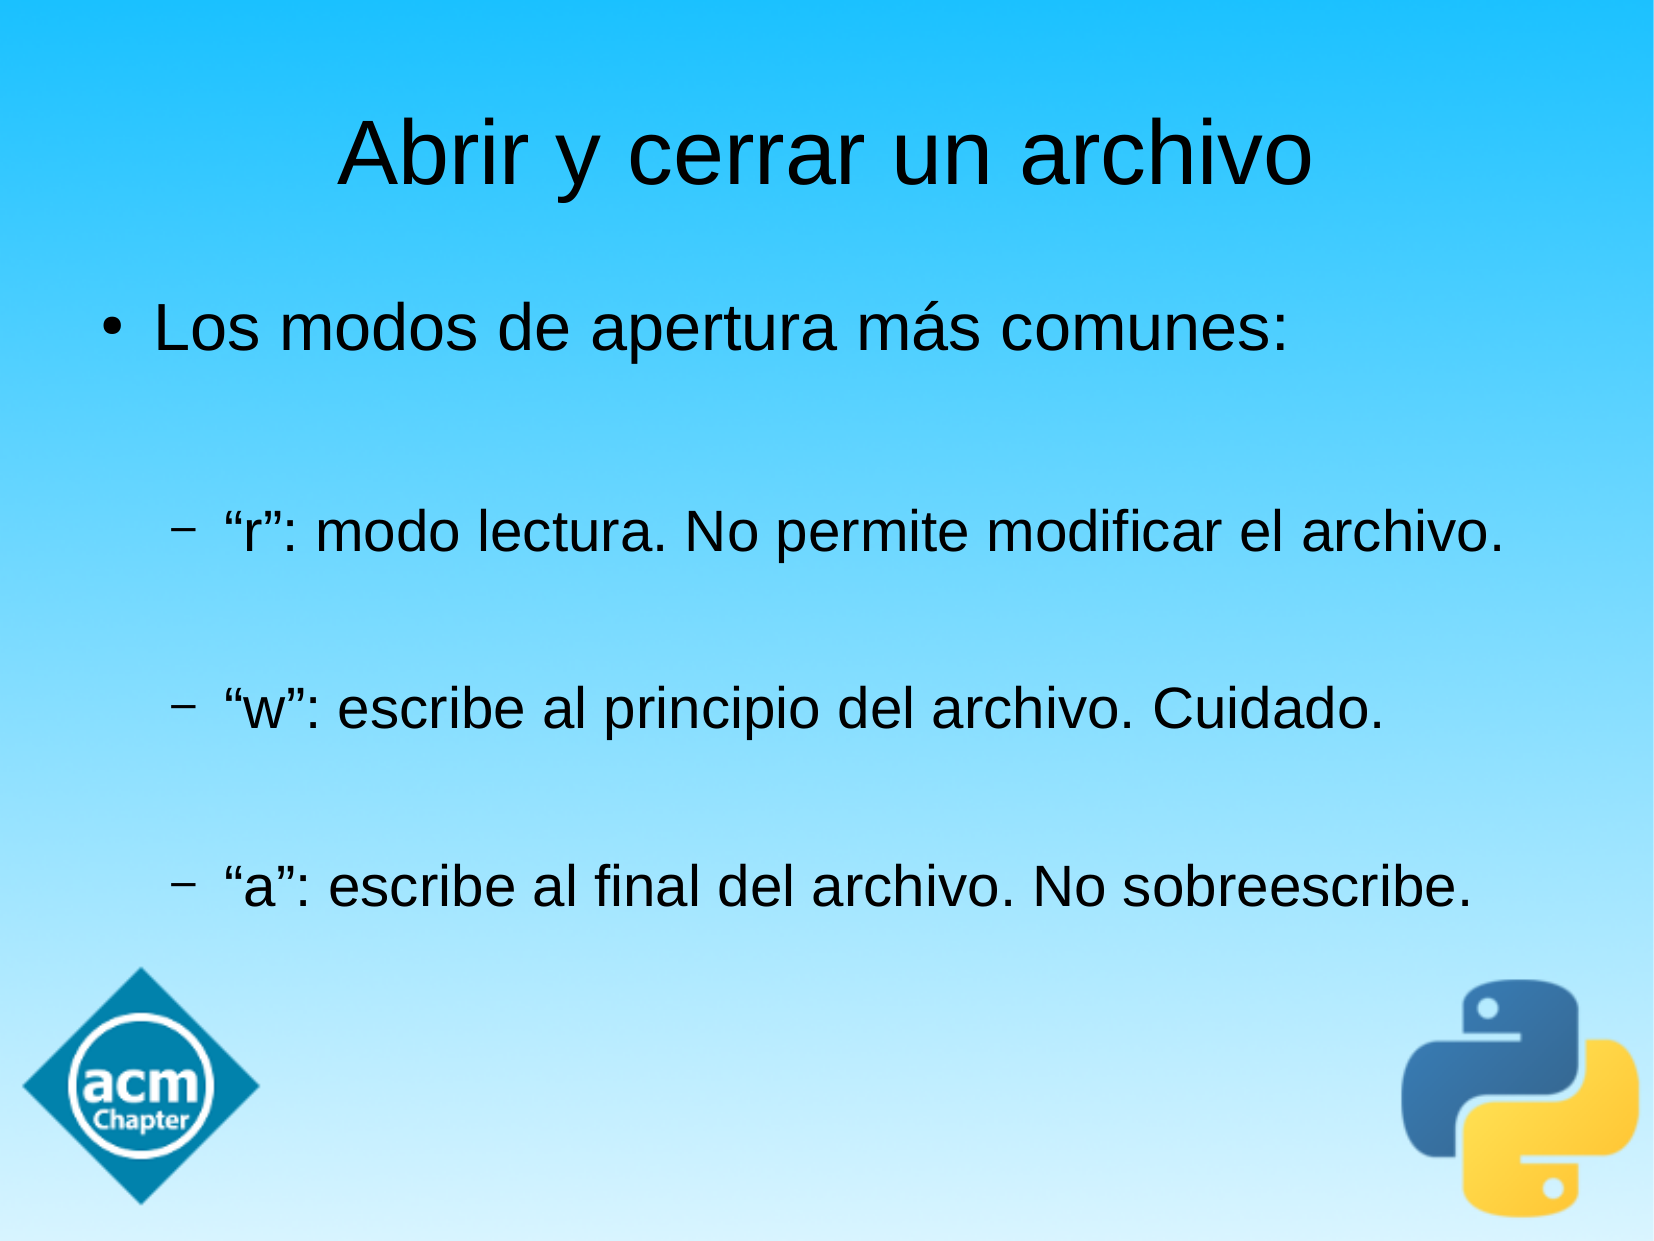

# Abrir y cerrar un archivo
Los modos de apertura más comunes:
“r”: modo lectura. No permite modificar el archivo.
“w”: escribe al principio del archivo. Cuidado.
“a”: escribe al final del archivo. No sobreescribe.